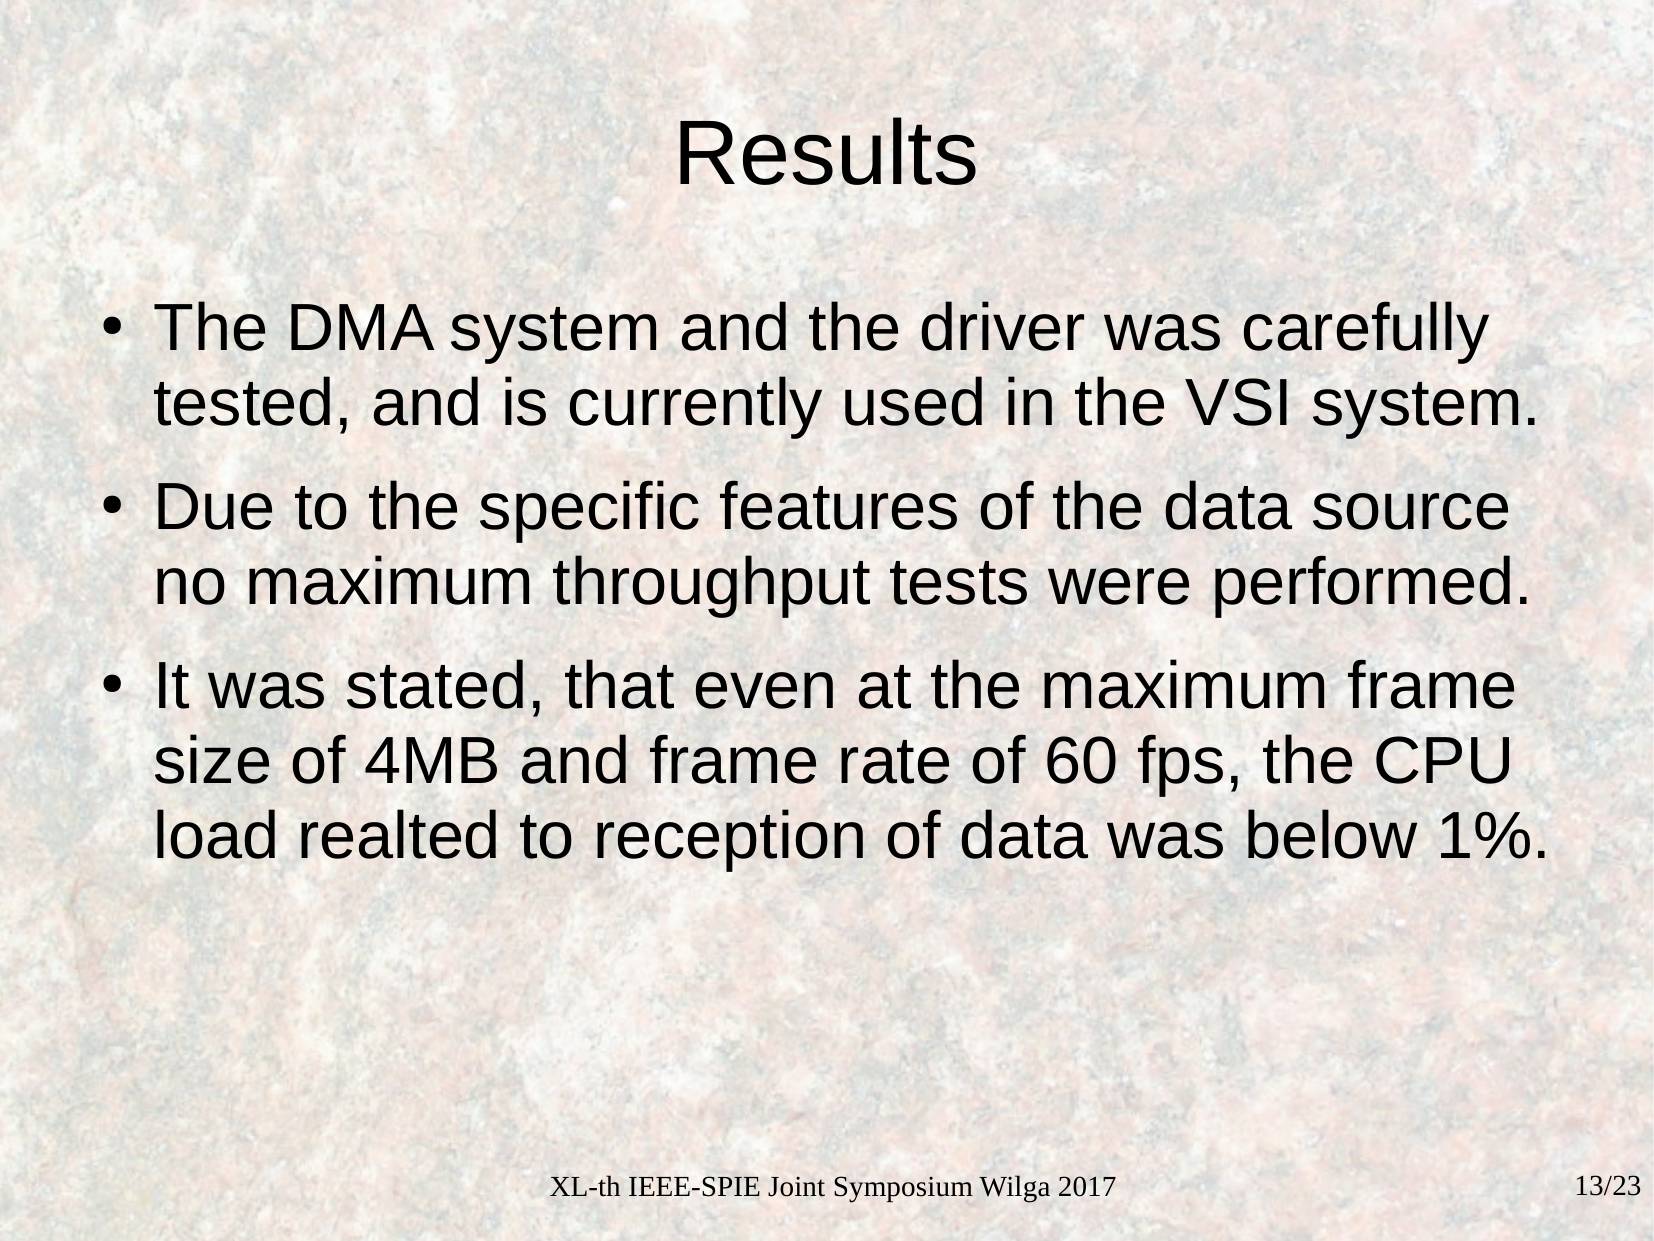

# Results
The DMA system and the driver was carefully tested, and is currently used in the VSI system.
Due to the specific features of the data source no maximum throughput tests were performed.
It was stated, that even at the maximum frame size of 4MB and frame rate of 60 fps, the CPU load realted to reception of data was below 1%.
13
CBM Collaboration Meeting 03.2017